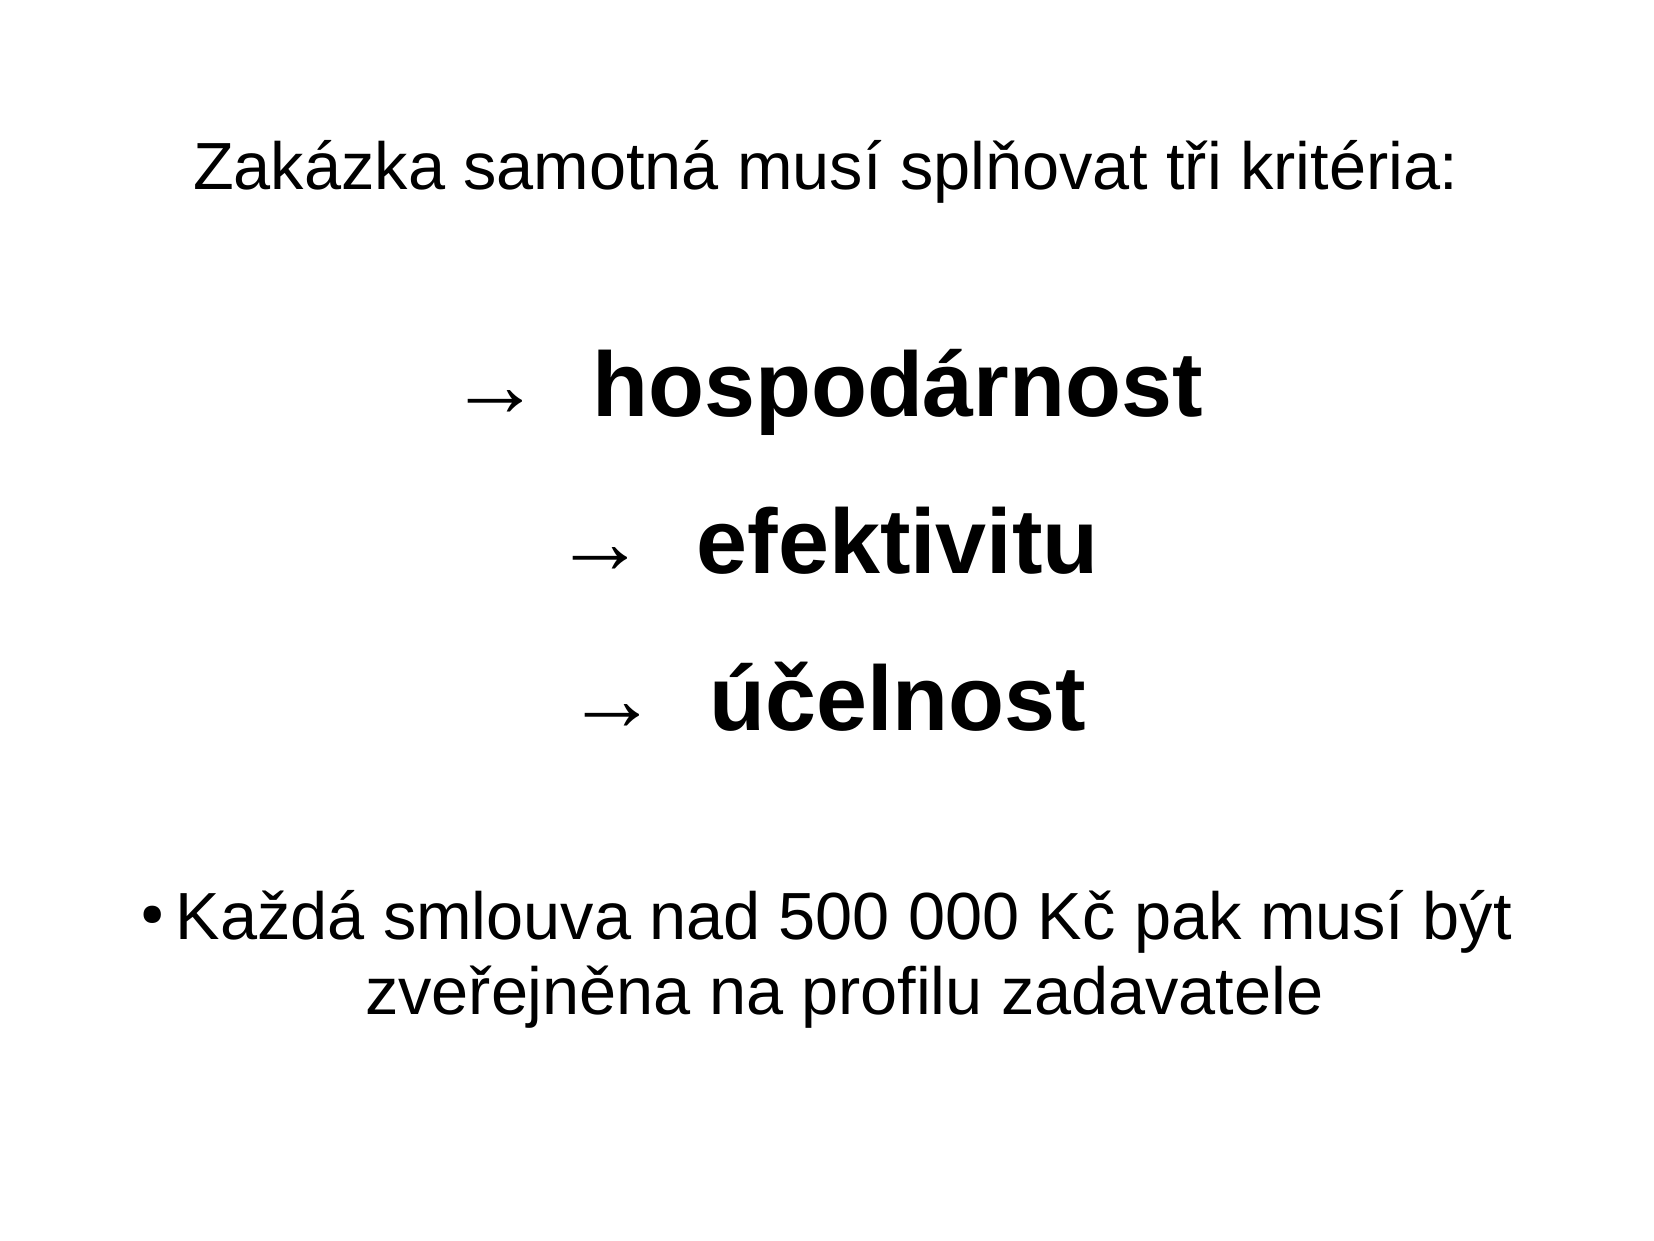

# Zakázka samotná musí splňovat tři kritéria:
→ hospodárnost
→ efektivitu
→ účelnost
Každá smlouva nad 500 000 Kč pak musí být zveřejněna na profilu zadavatele